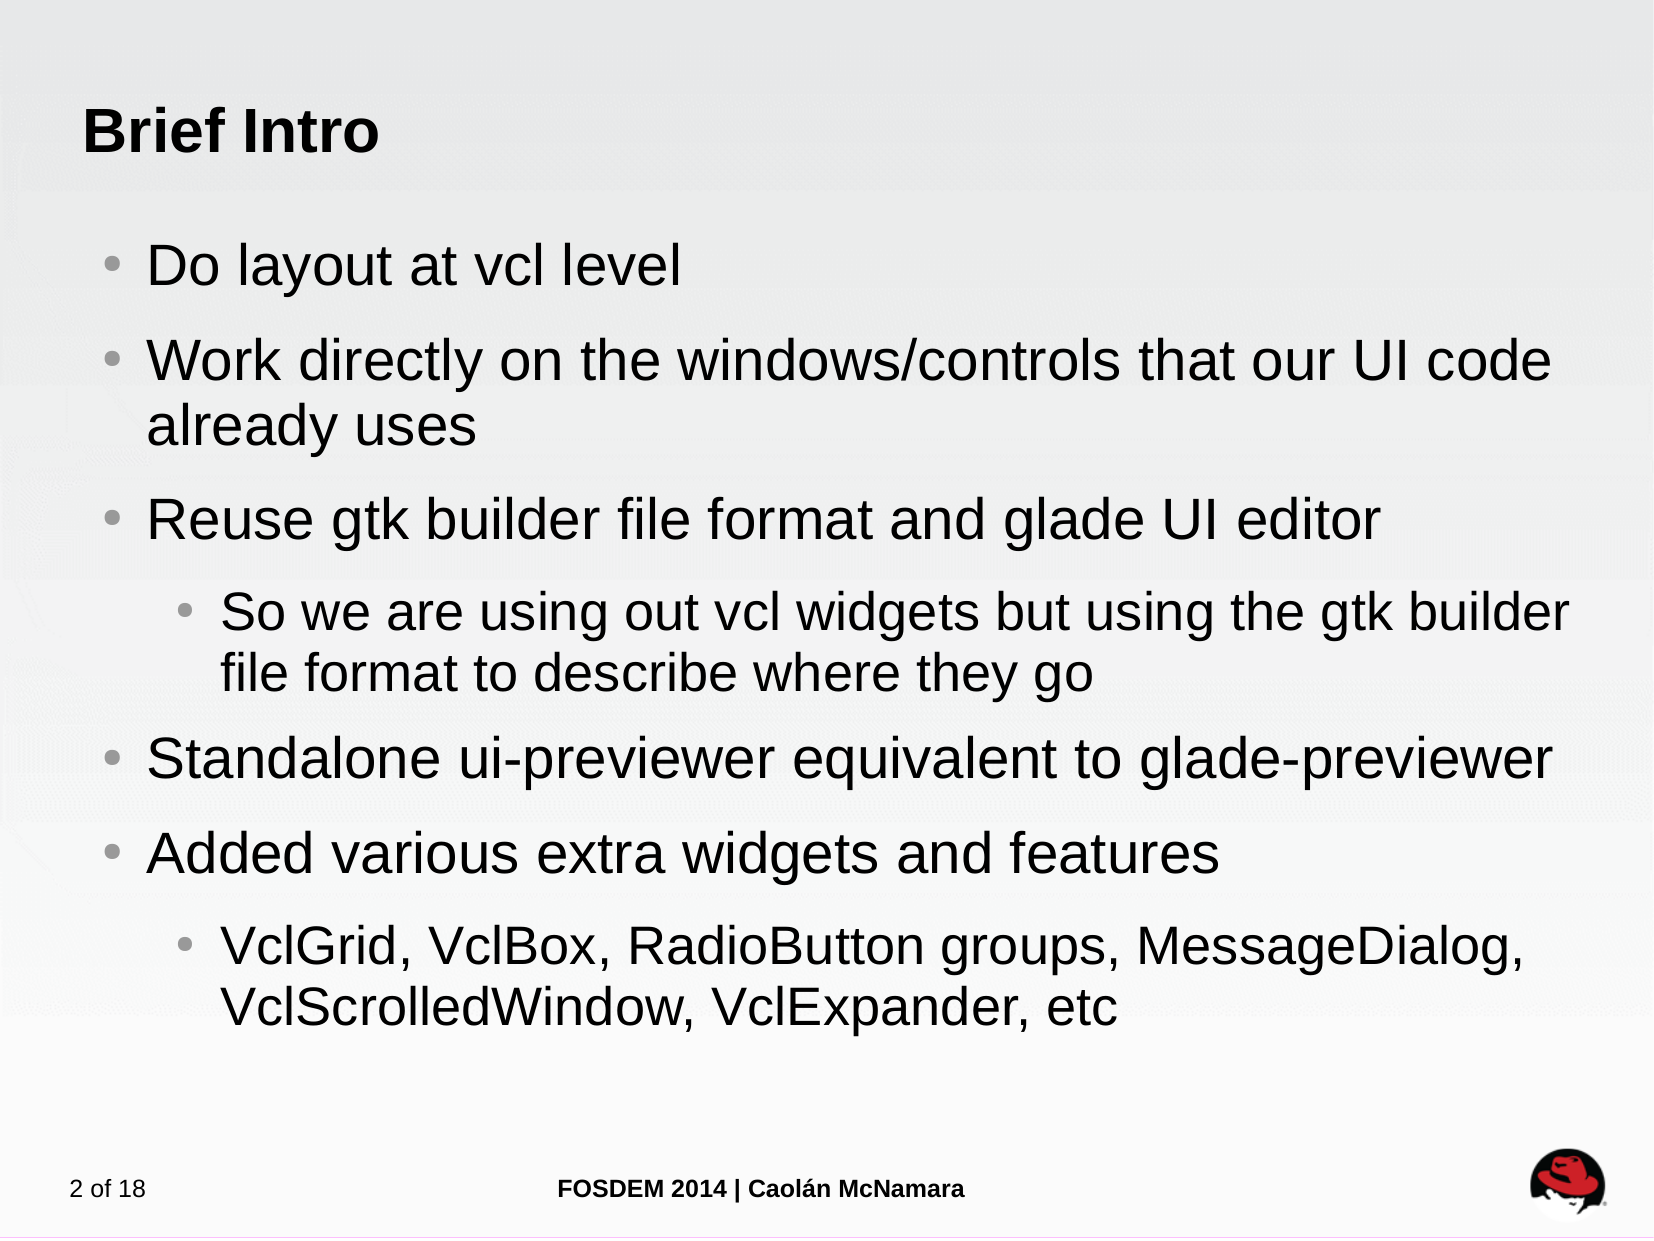

# Brief Intro
Do layout at vcl level
Work directly on the windows/controls that our UI code already uses
Reuse gtk builder file format and glade UI editor
So we are using out vcl widgets but using the gtk builder file format to describe where they go
Standalone ui-previewer equivalent to glade-previewer
Added various extra widgets and features
VclGrid, VclBox, RadioButton groups, MessageDialog, VclScrolledWindow, VclExpander, etc